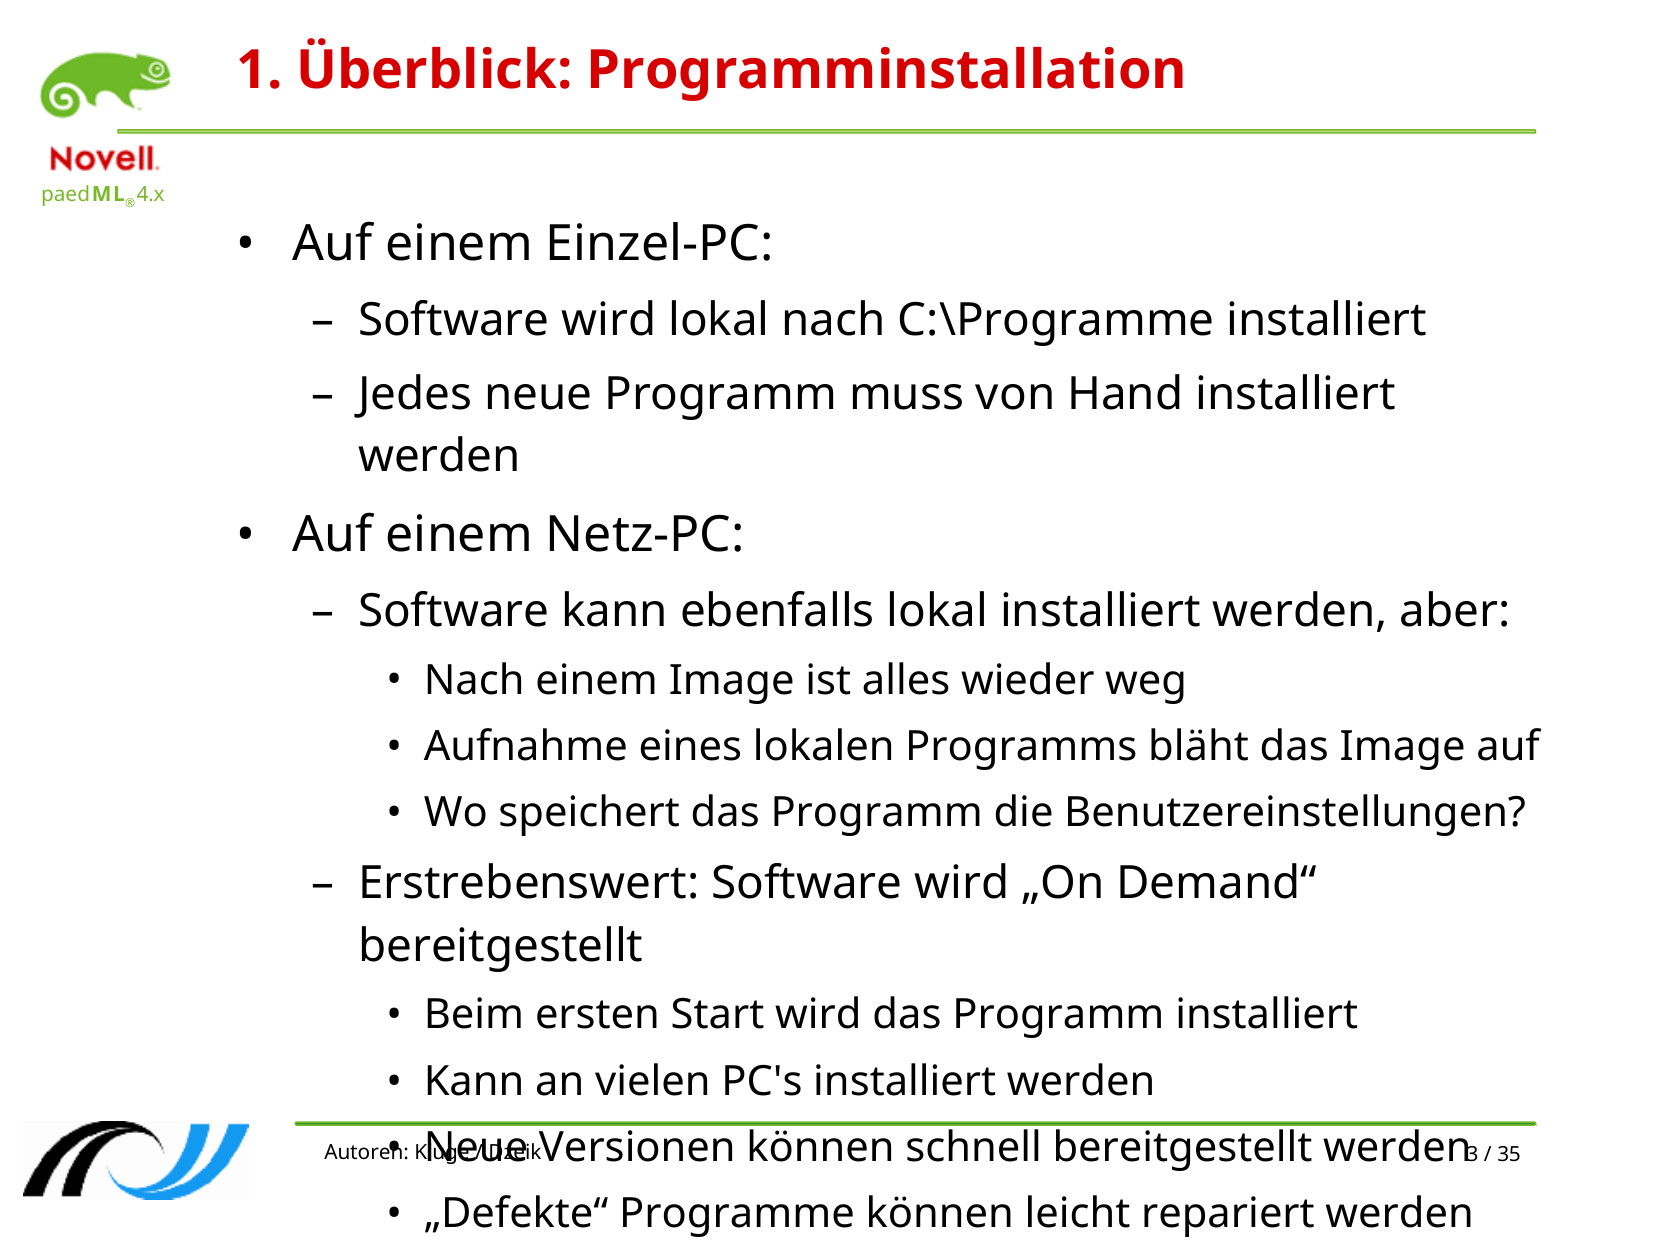

# 1. Überblick: Programminstallation
Auf einem Einzel-PC:
Software wird lokal nach C:\Programme installiert
Jedes neue Programm muss von Hand installiert werden
Auf einem Netz-PC:
Software kann ebenfalls lokal installiert werden, aber:
Nach einem Image ist alles wieder weg
Aufnahme eines lokalen Programms bläht das Image auf
Wo speichert das Programm die Benutzereinstellungen?
Erstrebenswert: Software wird „On Demand“ bereitgestellt
Beim ersten Start wird das Programm installiert
Kann an vielen PC's installiert werden
Neue Versionen können schnell bereitgestellt werden
„Defekte“ Programme können leicht repariert werden
Autoren: Kluge / Dzeik
3